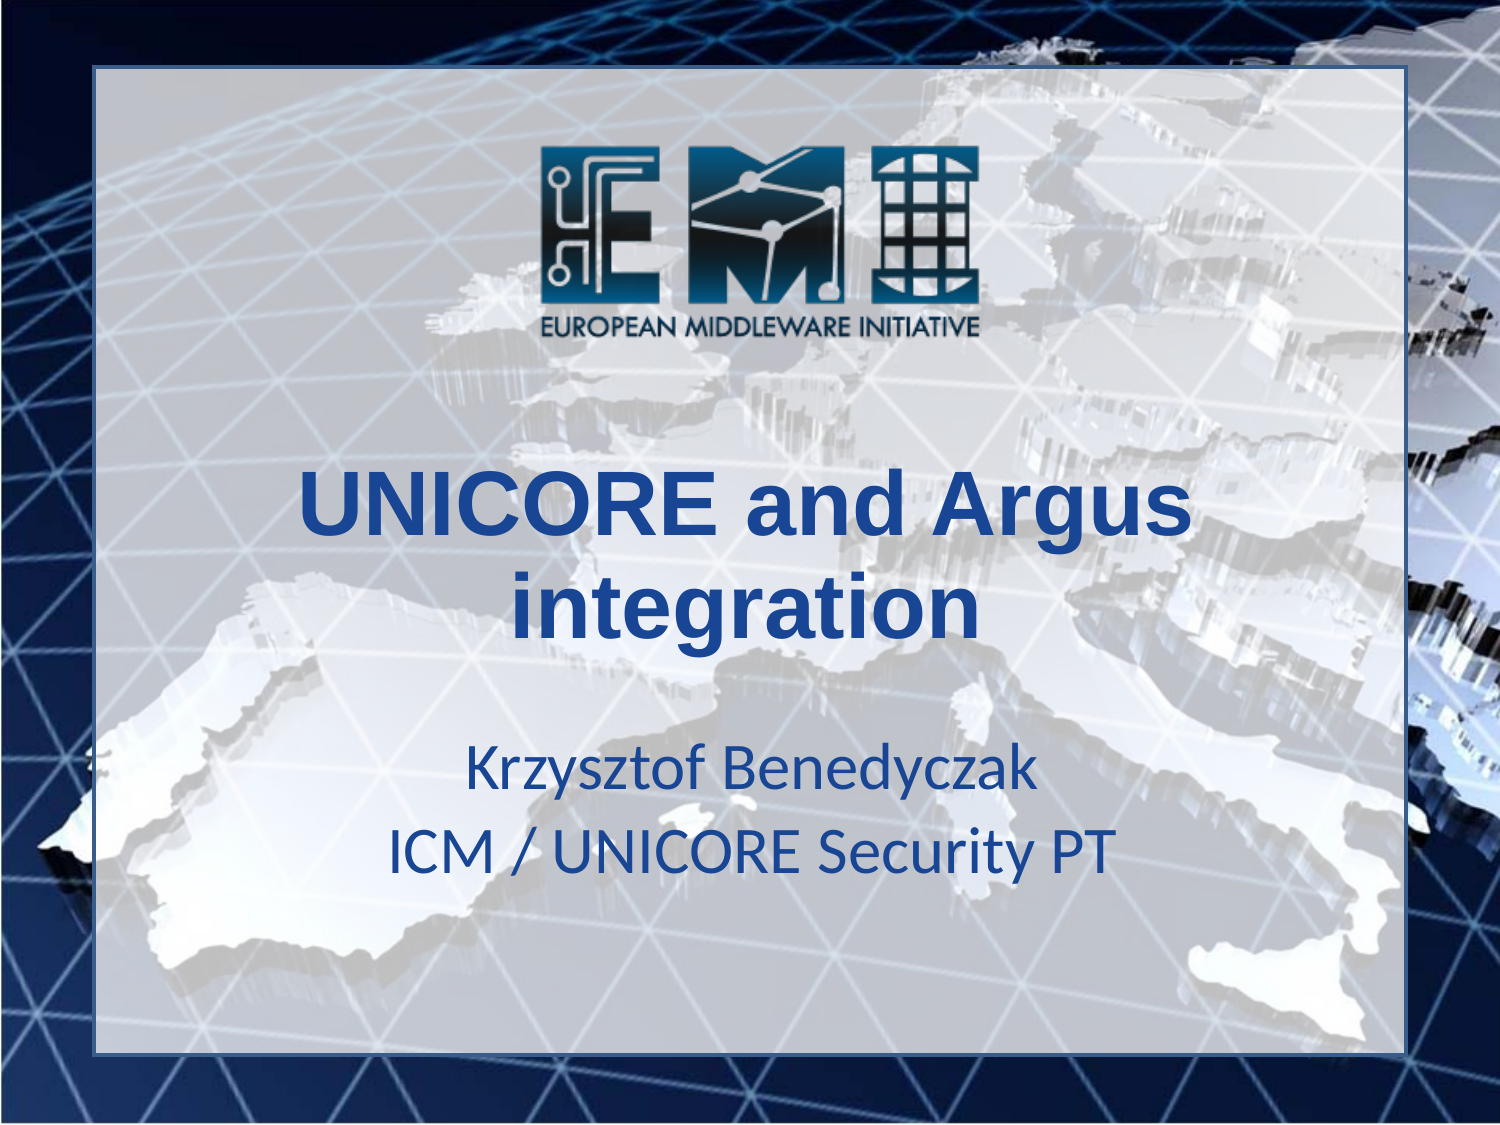

# UNICORE and Argus integration
Krzysztof Benedyczak
ICM / UNICORE Security PT